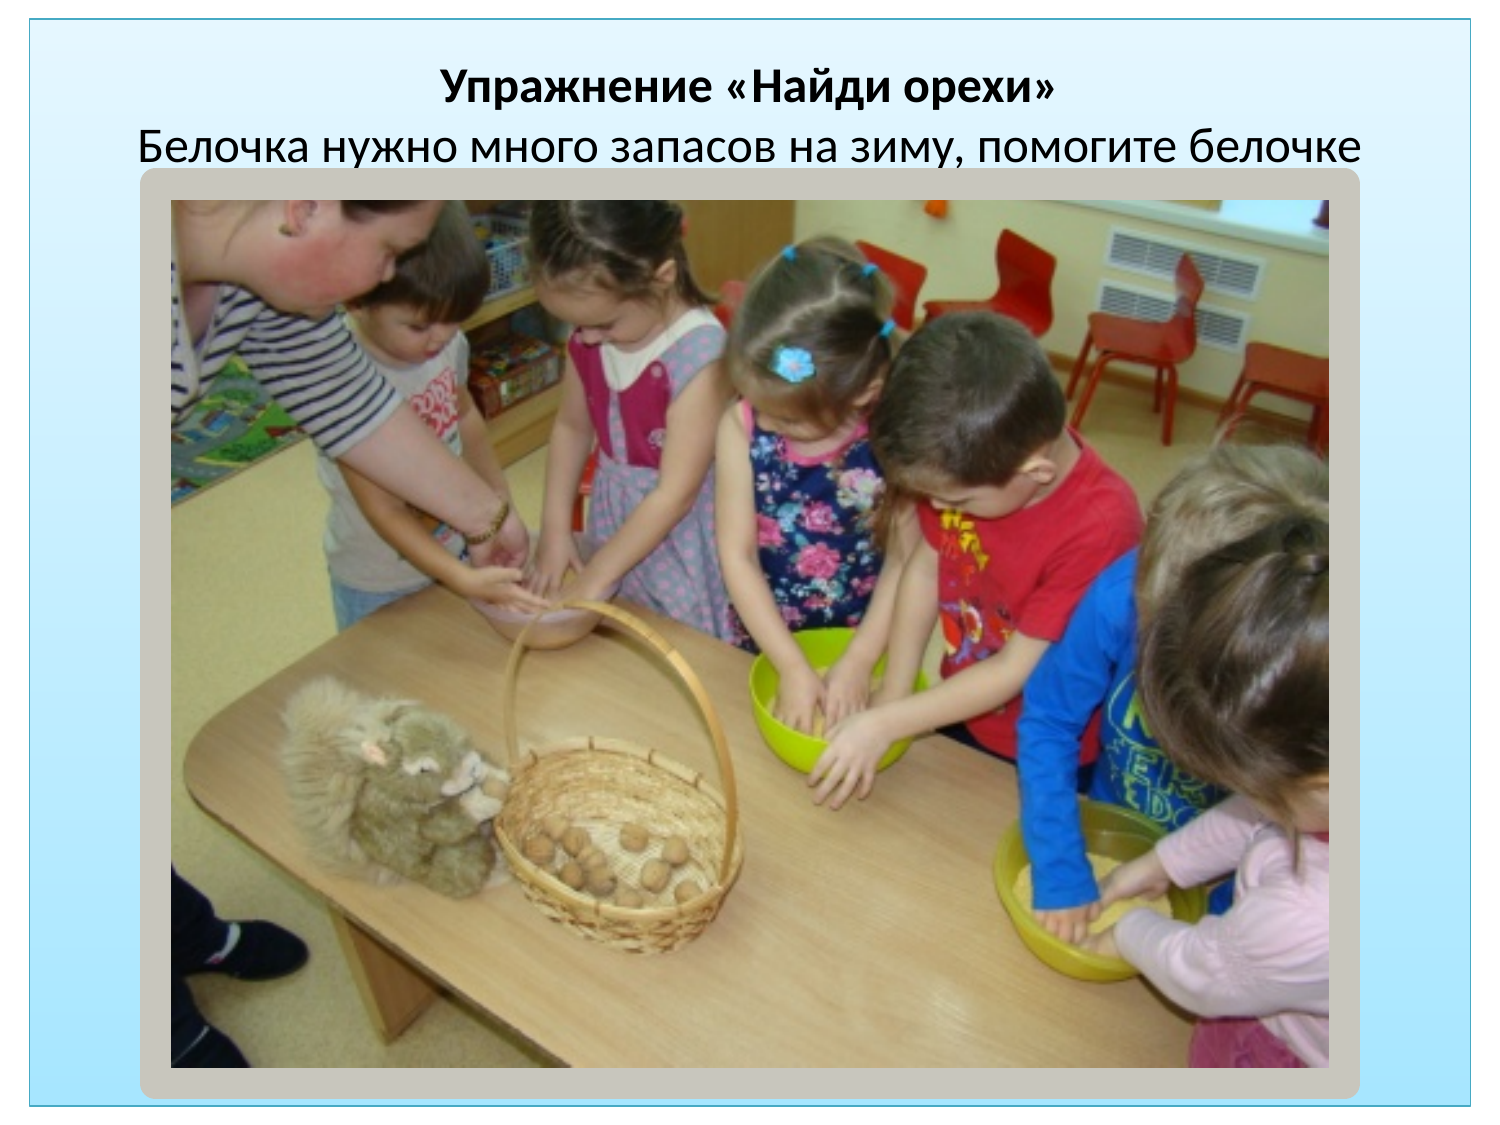

# Упражнение «Найди орехи» Белочка нужно много запасов на зиму, помогите белочке отыскать орешки. Дети ищут орехи руками в емкости с крупой.